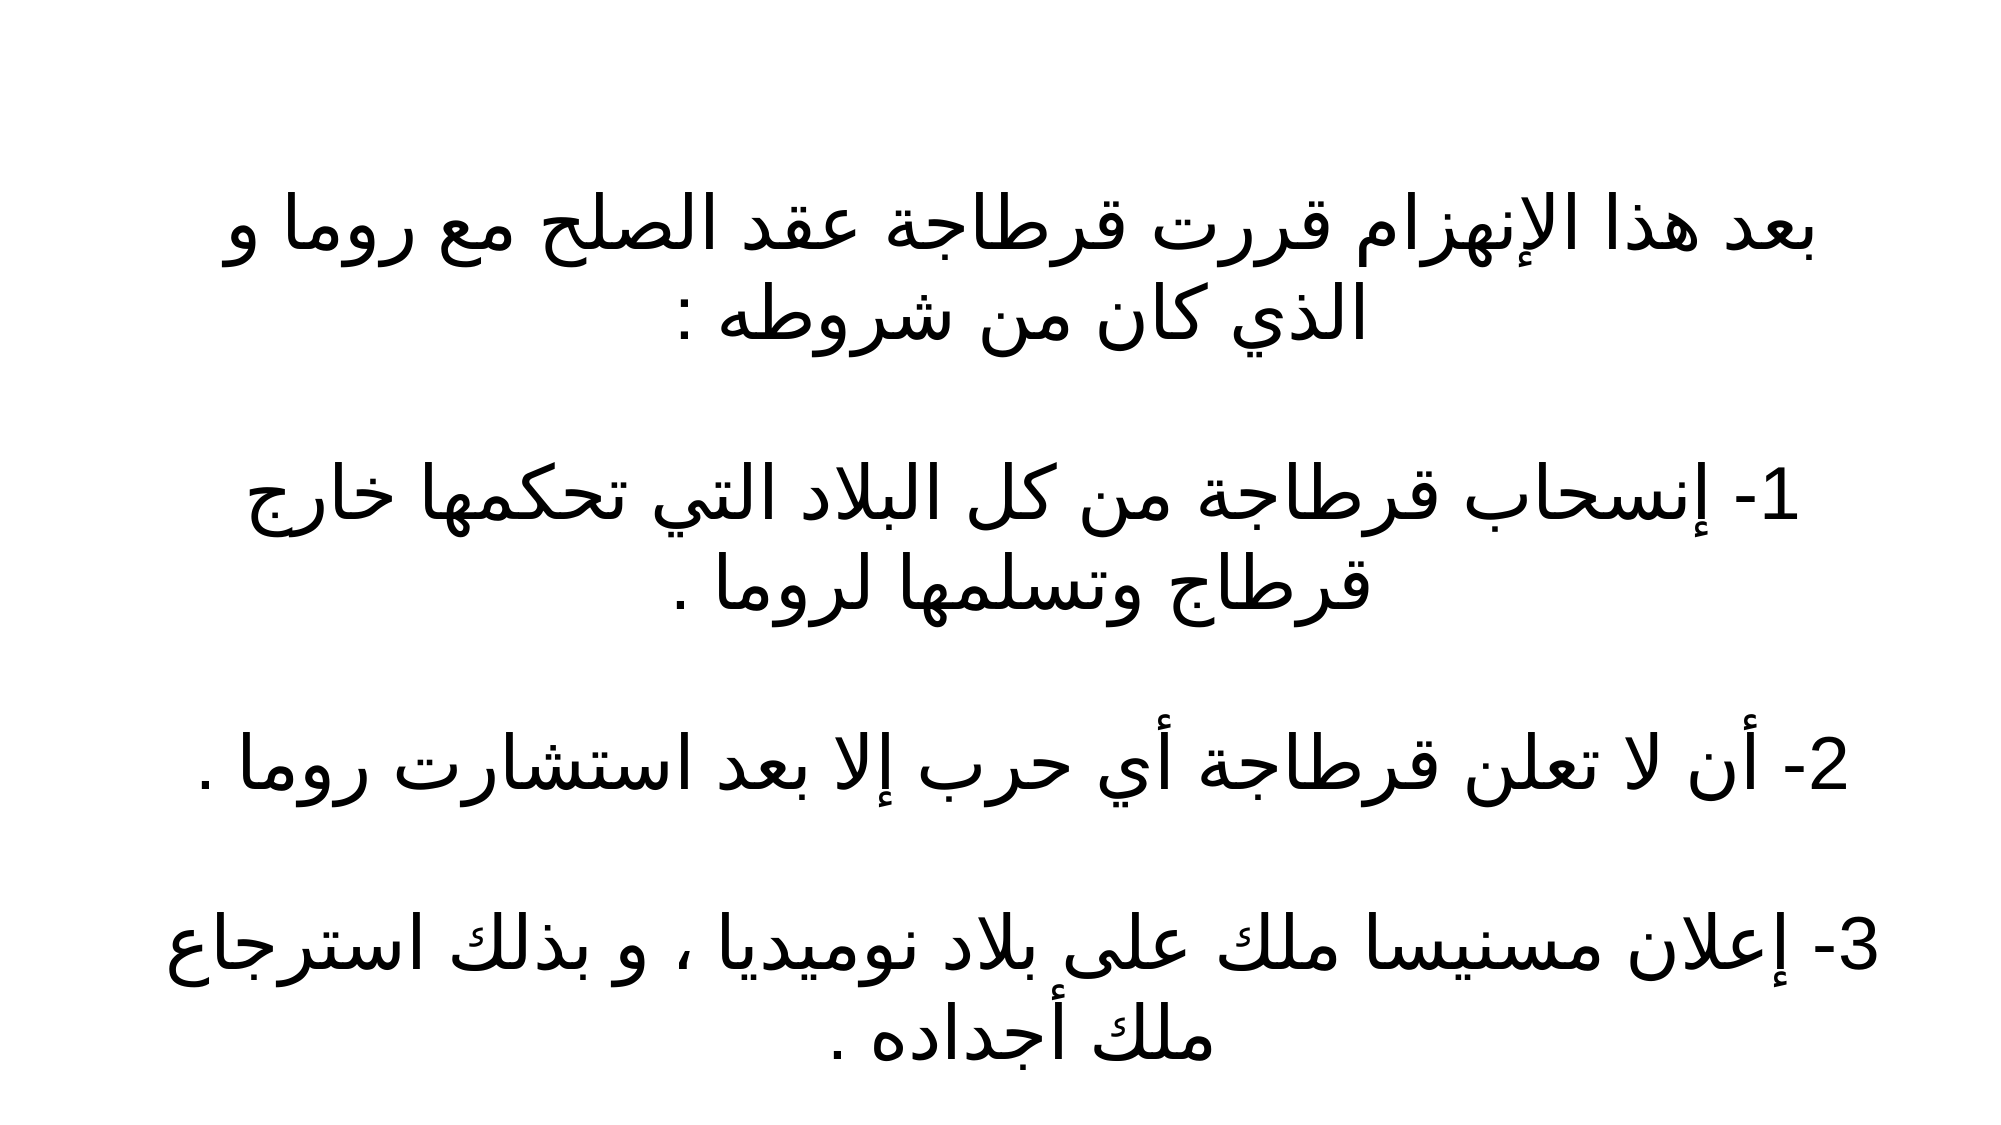

بعد هذا الإنهزام قررت قرطاجة عقد الصلح مع روما و الذي كان من شروطه :
1- إنسحاب قرطاجة من كل البلاد التي تحكمها خارج قرطاج وتسلمها لروما .
2- أن لا تعلن قرطاجة أي حرب إلا بعد استشارت روما .
3- إعلان مسنيسا ملك على بلاد نوميديا ، و بذلك استرجاع ملك أجداده .